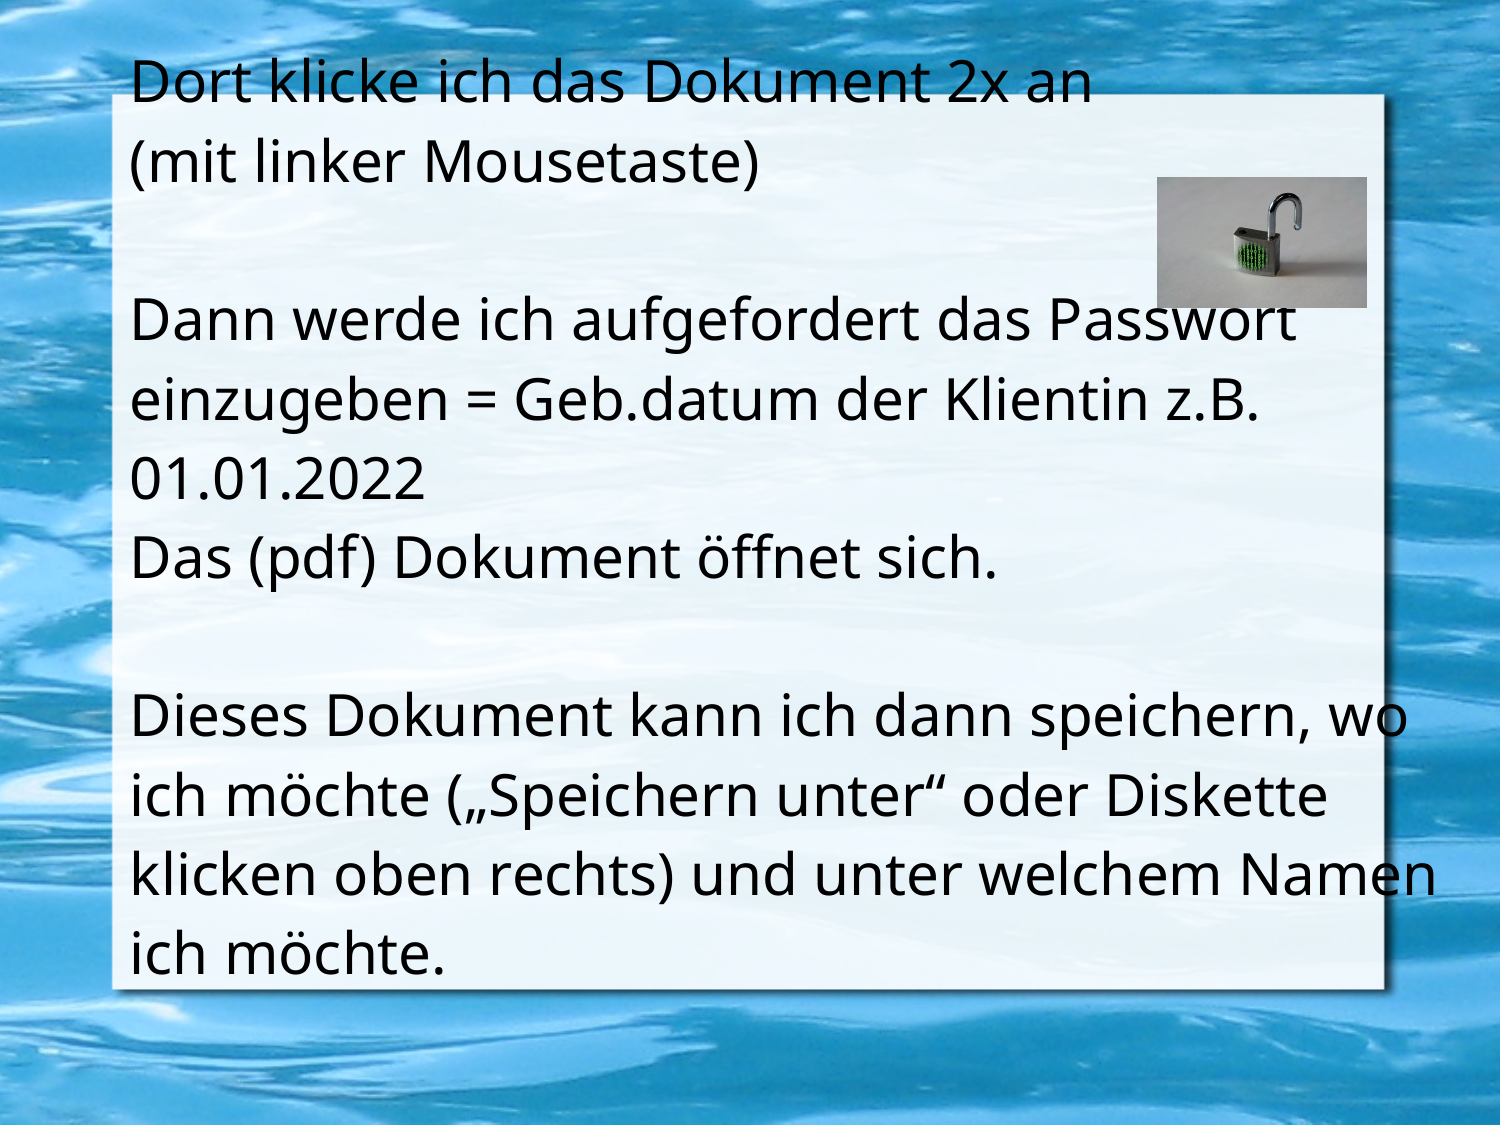

# Dort klicke ich das Dokument 2x an (mit linker Mousetaste) Dann werde ich aufgefordert das Passwort einzugeben = Geb.datum der Klientin z.B. 01.01.2022 Das (pdf) Dokument öffnet sich. Dieses Dokument kann ich dann speichern, wo ich möchte („Speichern unter“ oder Diskette klicken oben rechts) und unter welchem Namen ich möchte.